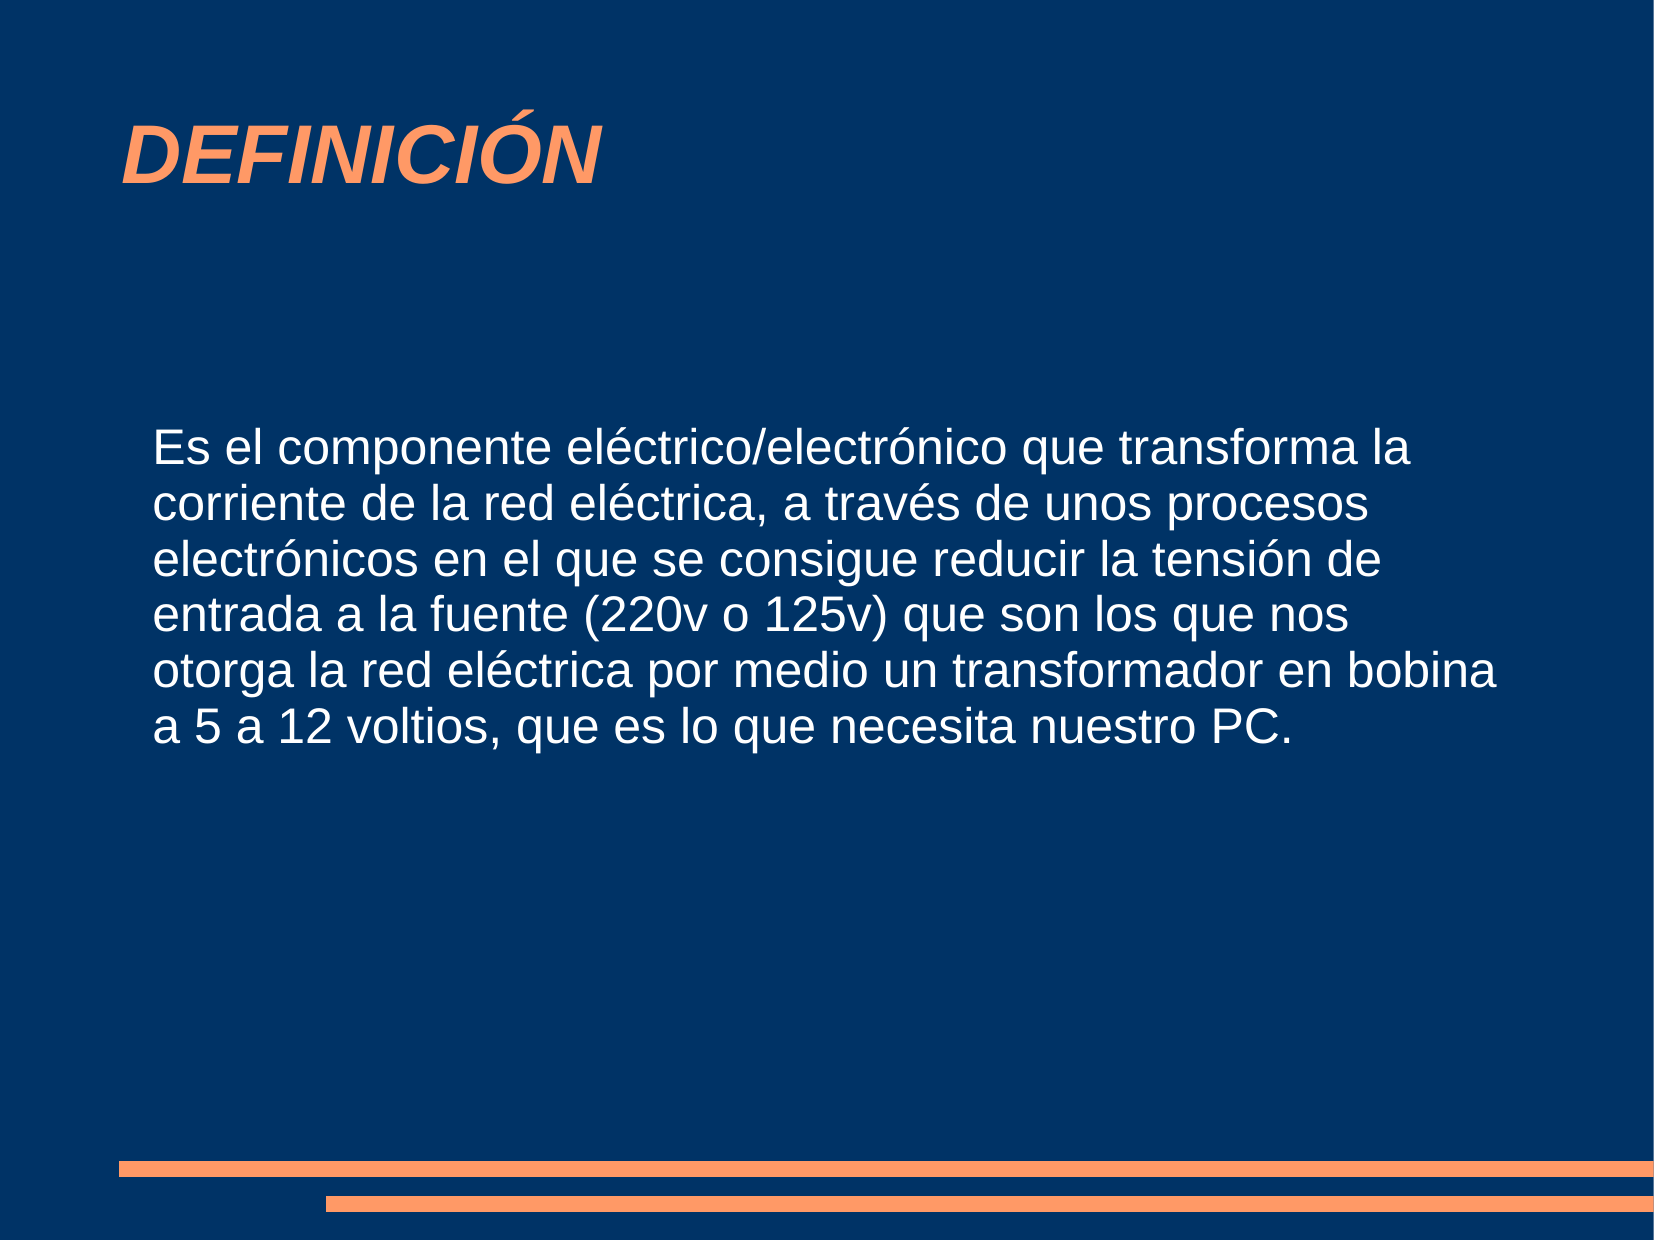

# DEFINICIÓN
Es el componente eléctrico/electrónico que transforma la corriente de la red eléctrica, a través de unos procesos electrónicos en el que se consigue reducir la tensión de entrada a la fuente (220v o 125v) que son los que nos otorga la red eléctrica por medio un transformador en bobina a 5 a 12 voltios, que es lo que necesita nuestro PC.